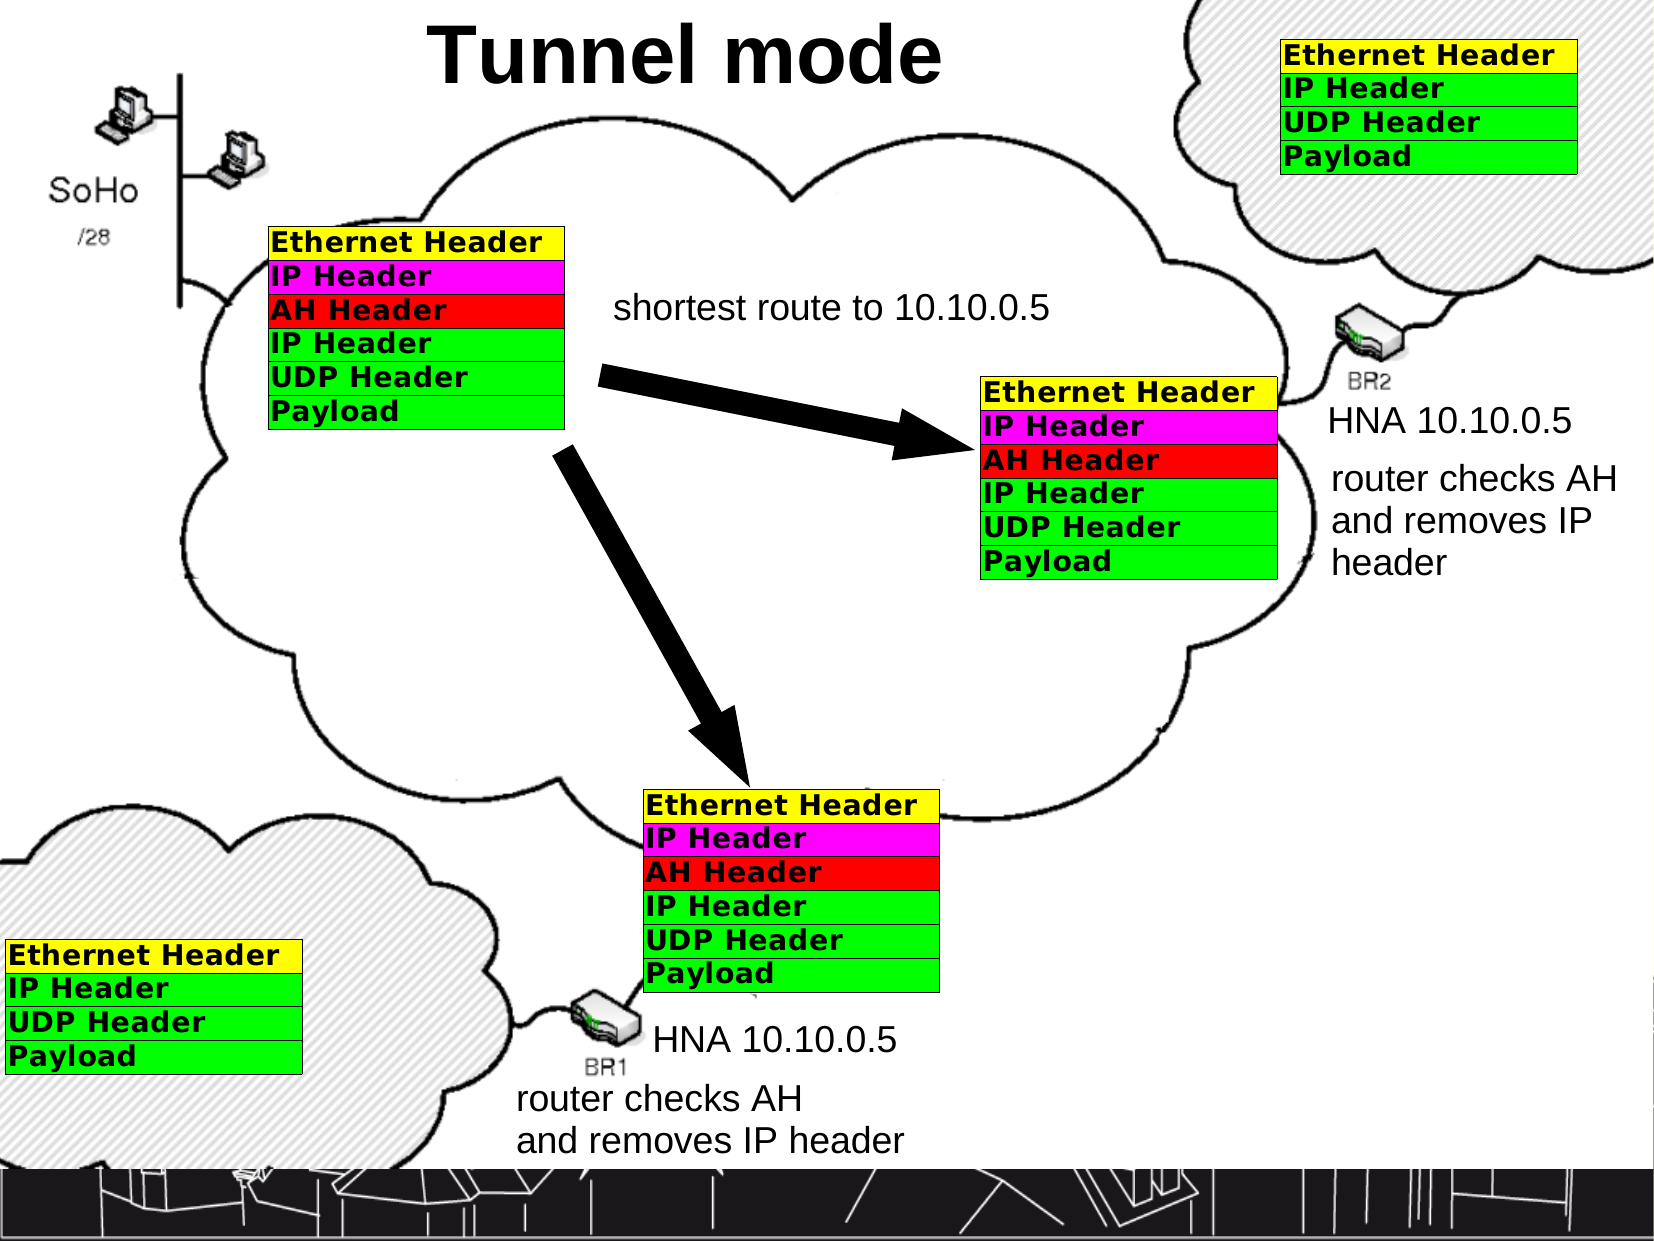

Tunnel mode
shortest route to 10.10.0.5
HNA 10.10.0.5
router checks AH
and removes IP header
HNA 10.10.0.5
router checks AH
and removes IP header